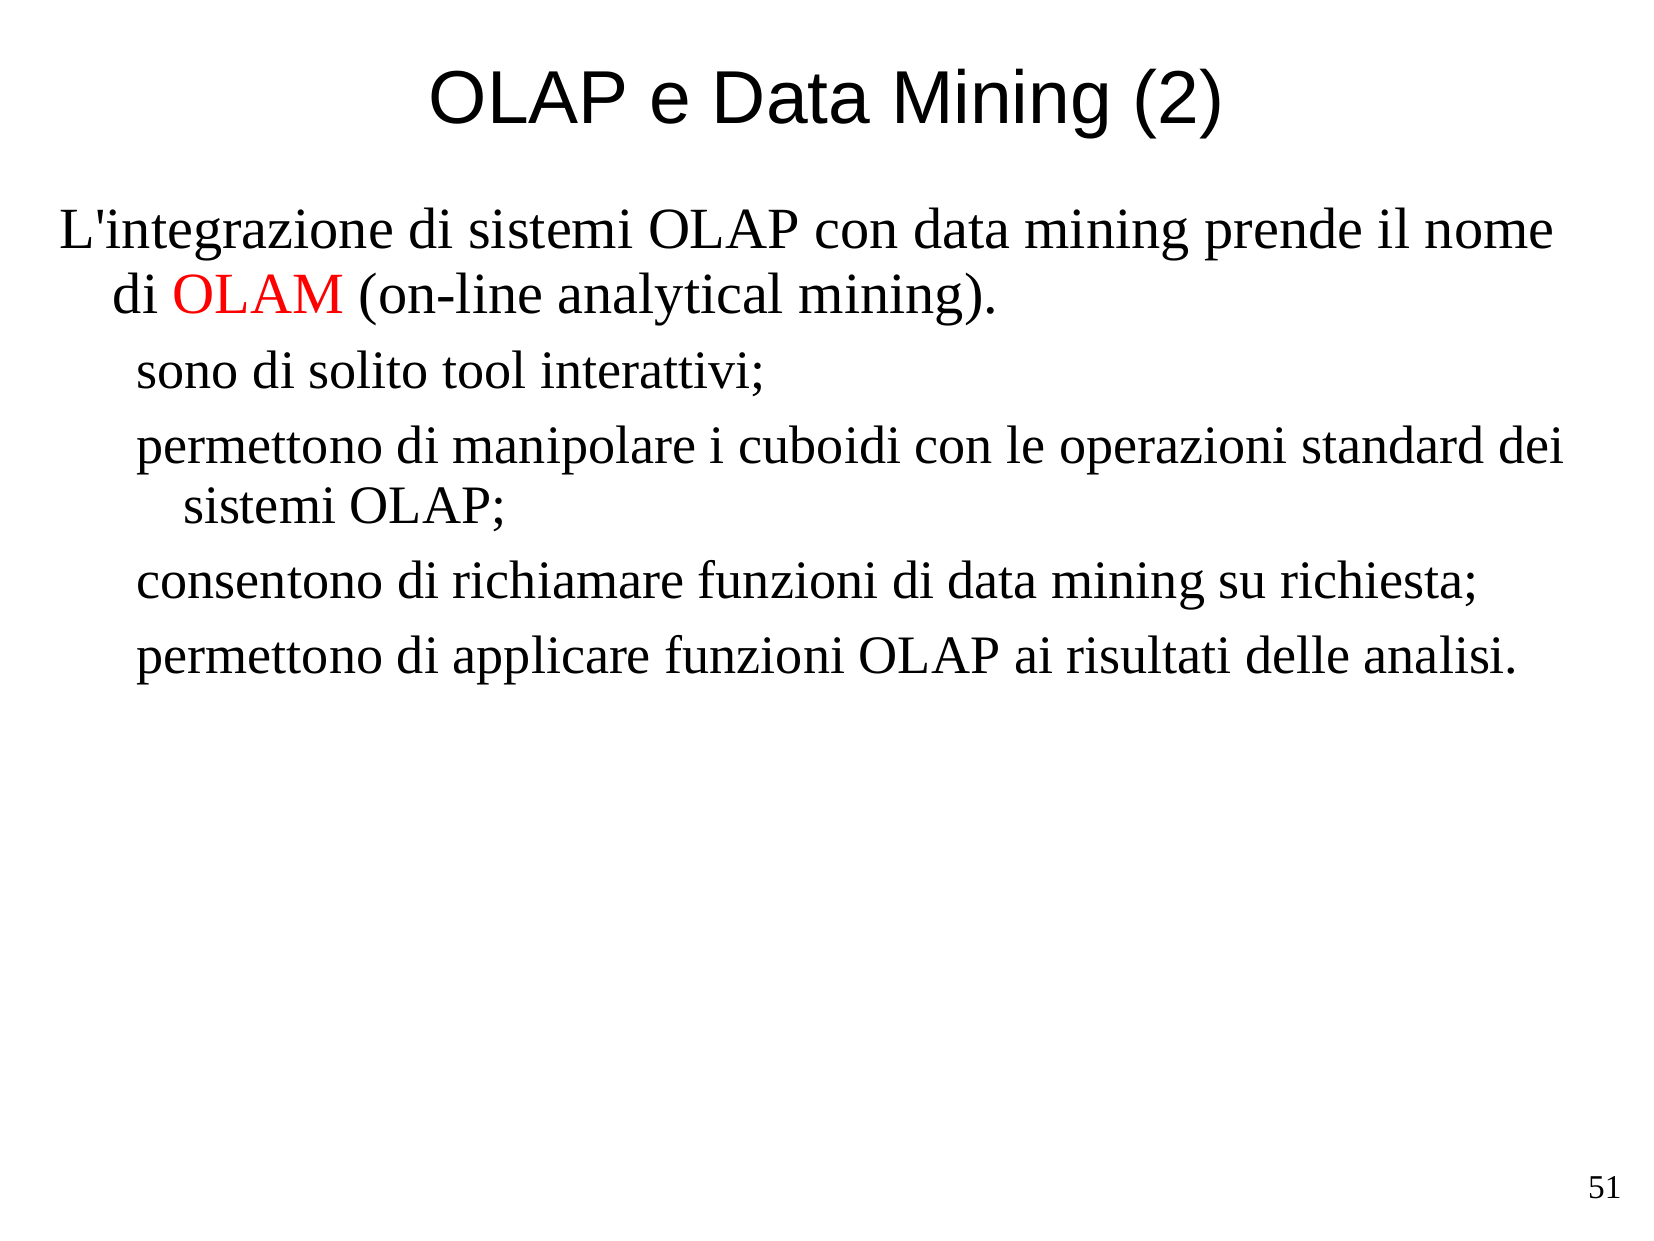

# OLAP e Data Mining (2)
L'integrazione di sistemi OLAP con data mining prende il nome di OLAM (on-line analytical mining).
sono di solito tool interattivi;
permettono di manipolare i cuboidi con le operazioni standard dei sistemi OLAP;
consentono di richiamare funzioni di data mining su richiesta;
permettono di applicare funzioni OLAP ai risultati delle analisi.